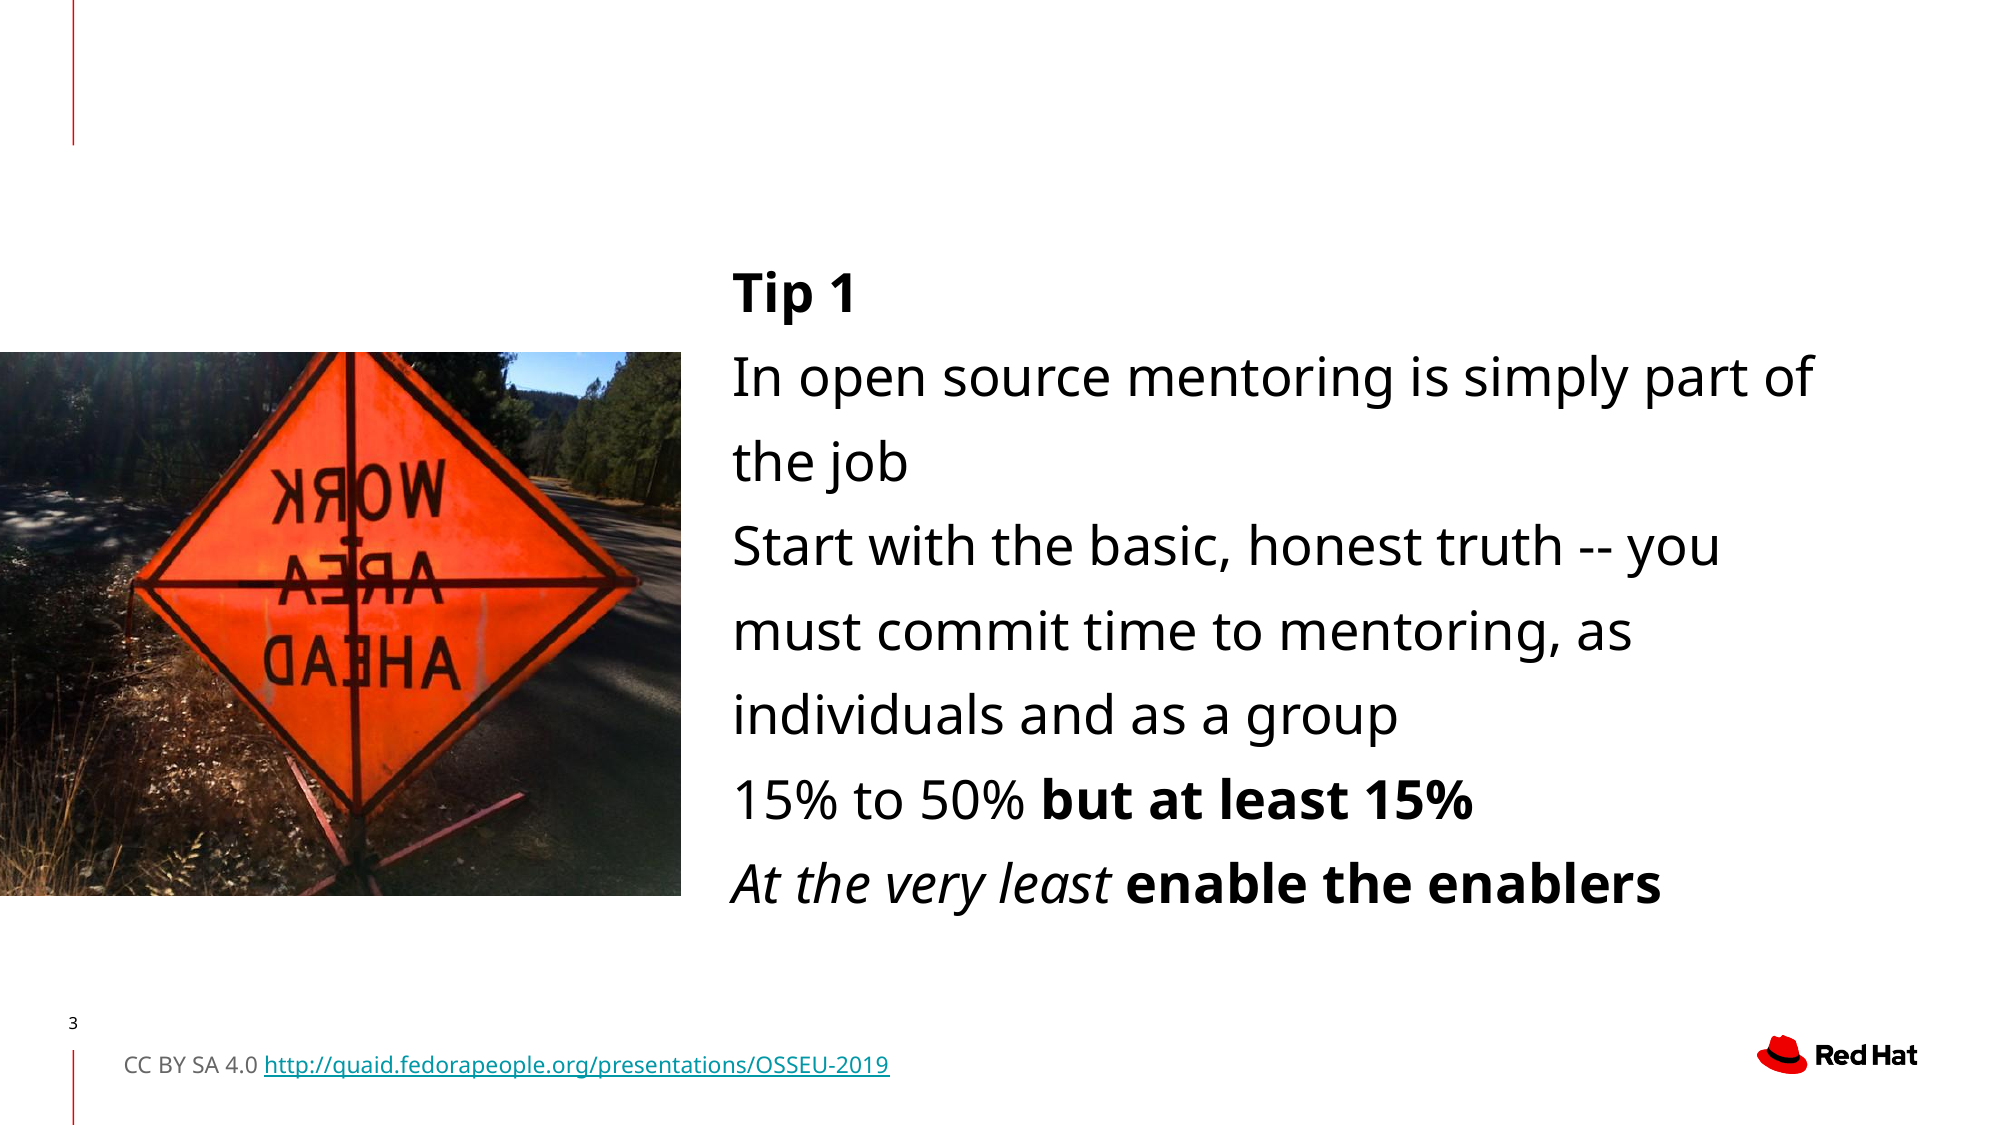

# Tip 1 In open source mentoring is simply part of the job Start with the basic, honest truth -- you must commit time to mentoring, as individuals and as a group 15% to 50% but at least 15% At the very least enable the enablers